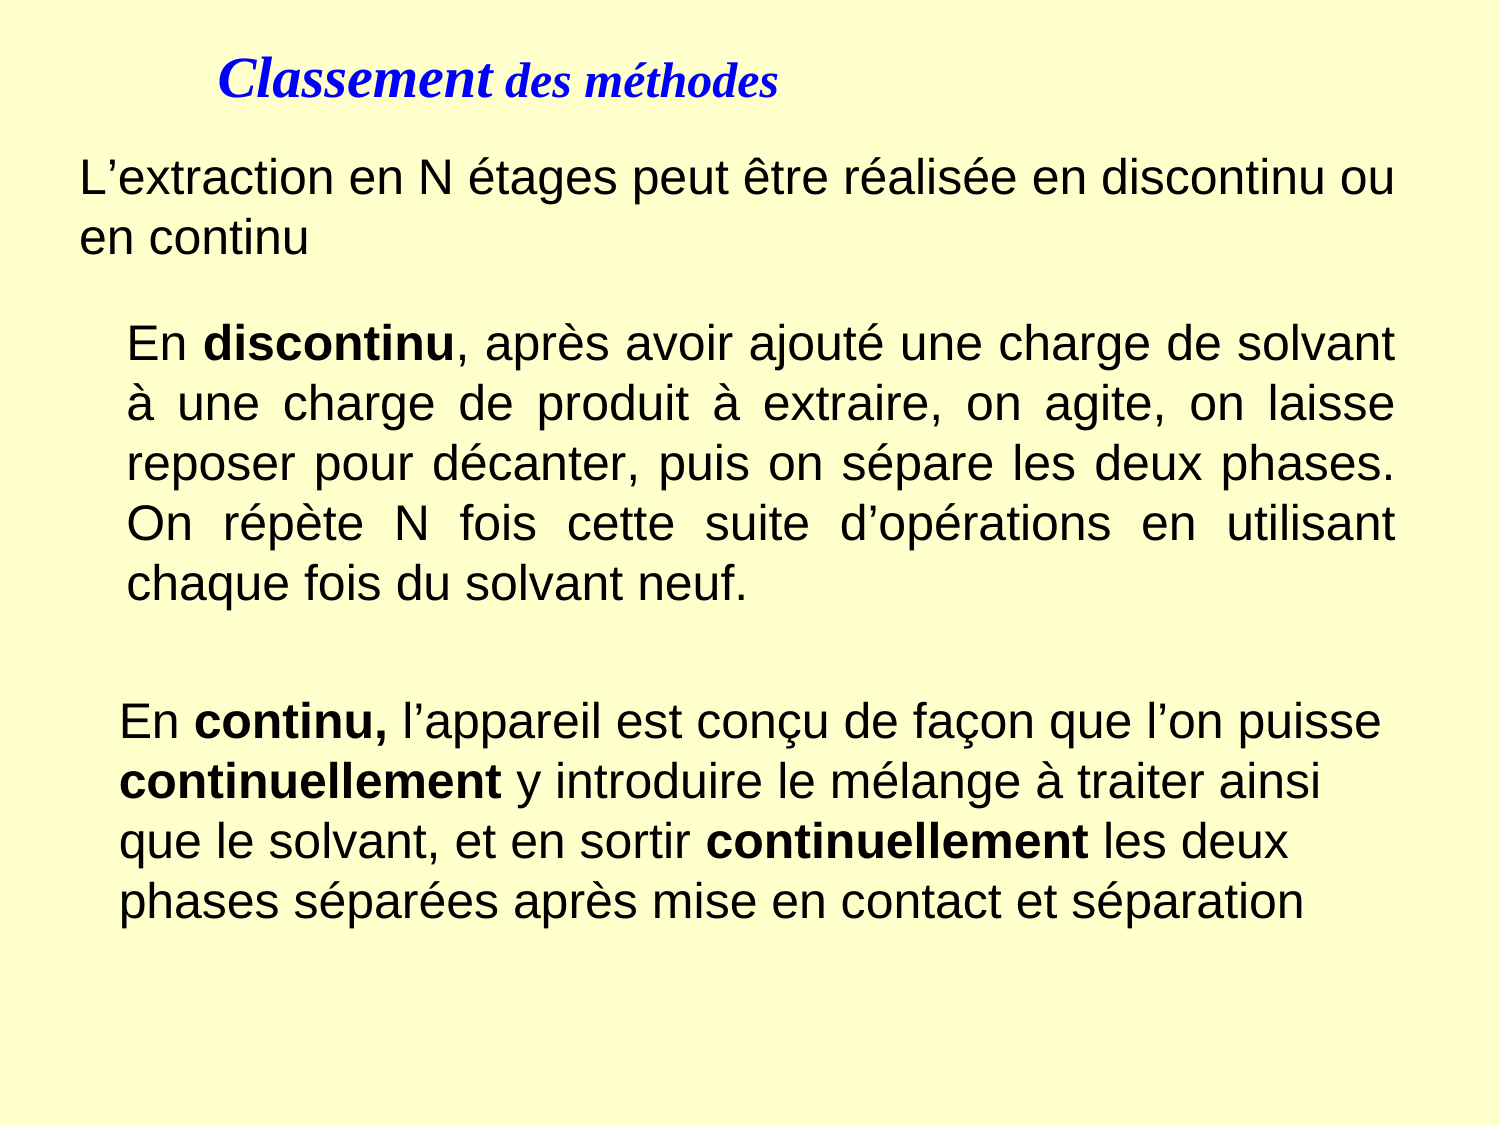

Classement des méthodes
L’extraction en N étages peut être réalisée en discontinu ou en continu
En discontinu, après avoir ajouté une charge de solvant à une charge de produit à extraire, on agite, on laisse reposer pour décanter, puis on sépare les deux phases. On répète N fois cette suite d’opérations en utilisant chaque fois du solvant neuf.
En continu, l’appareil est conçu de façon que l’on puisse continuellement y introduire le mélange à traiter ainsi que le solvant, et en sortir continuellement les deux phases séparées après mise en contact et séparation